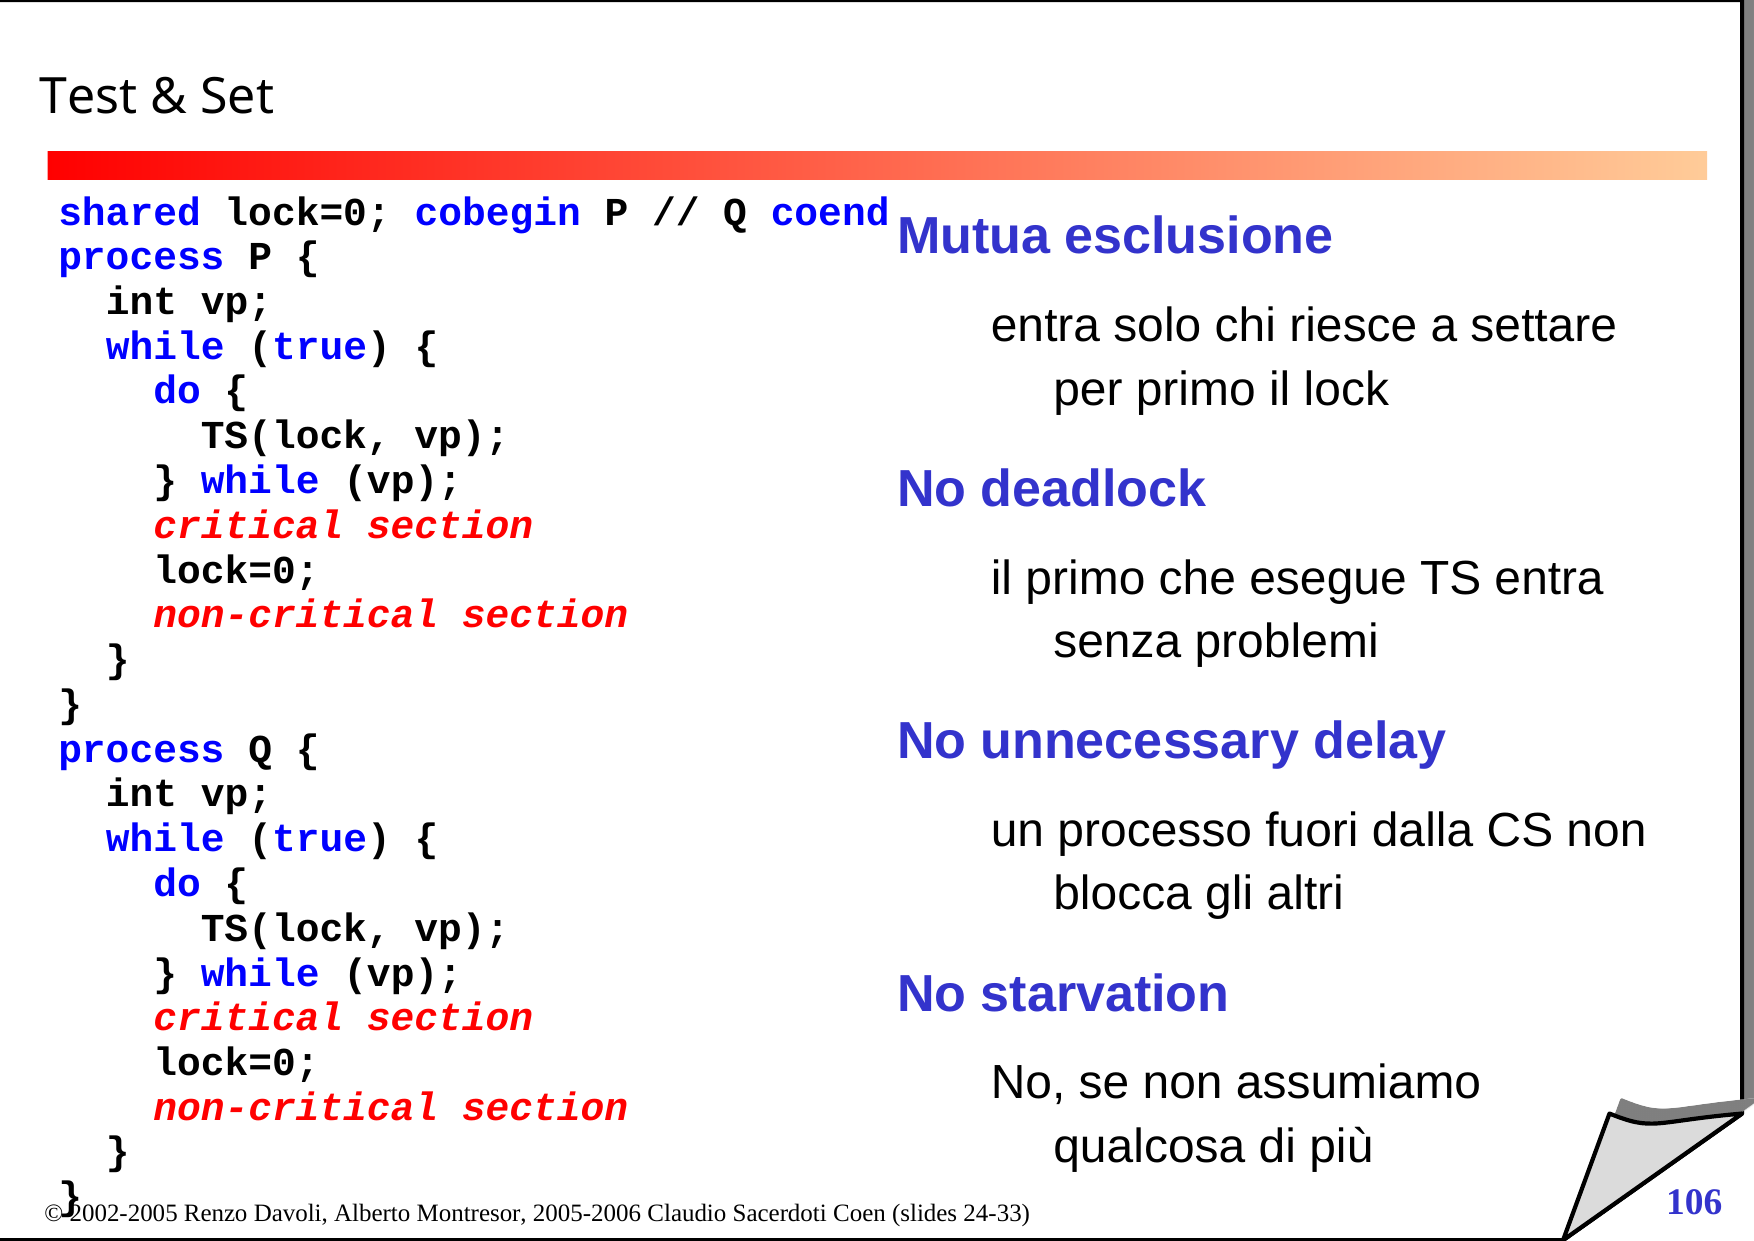

# Test & Set
shared lock=0; cobegin P // Q coend
process P {
 int vp;
 while (true) {
 do {
 TS(lock, vp);
 } while (vp);
 critical section
 lock=0;
 non-critical section
 }
}
process Q {
 int vp;
 while (true) {
 do {
 TS(lock, vp);
 } while (vp);
 critical section
 lock=0;
 non-critical section
 }
}
Mutua esclusione
entra solo chi riesce a settare per primo il lock
No deadlock
il primo che esegue TS entra senza problemi
No unnecessary delay
un processo fuori dalla CS non blocca gli altri
No starvation
No, se non assumiamo
qualcosa di più